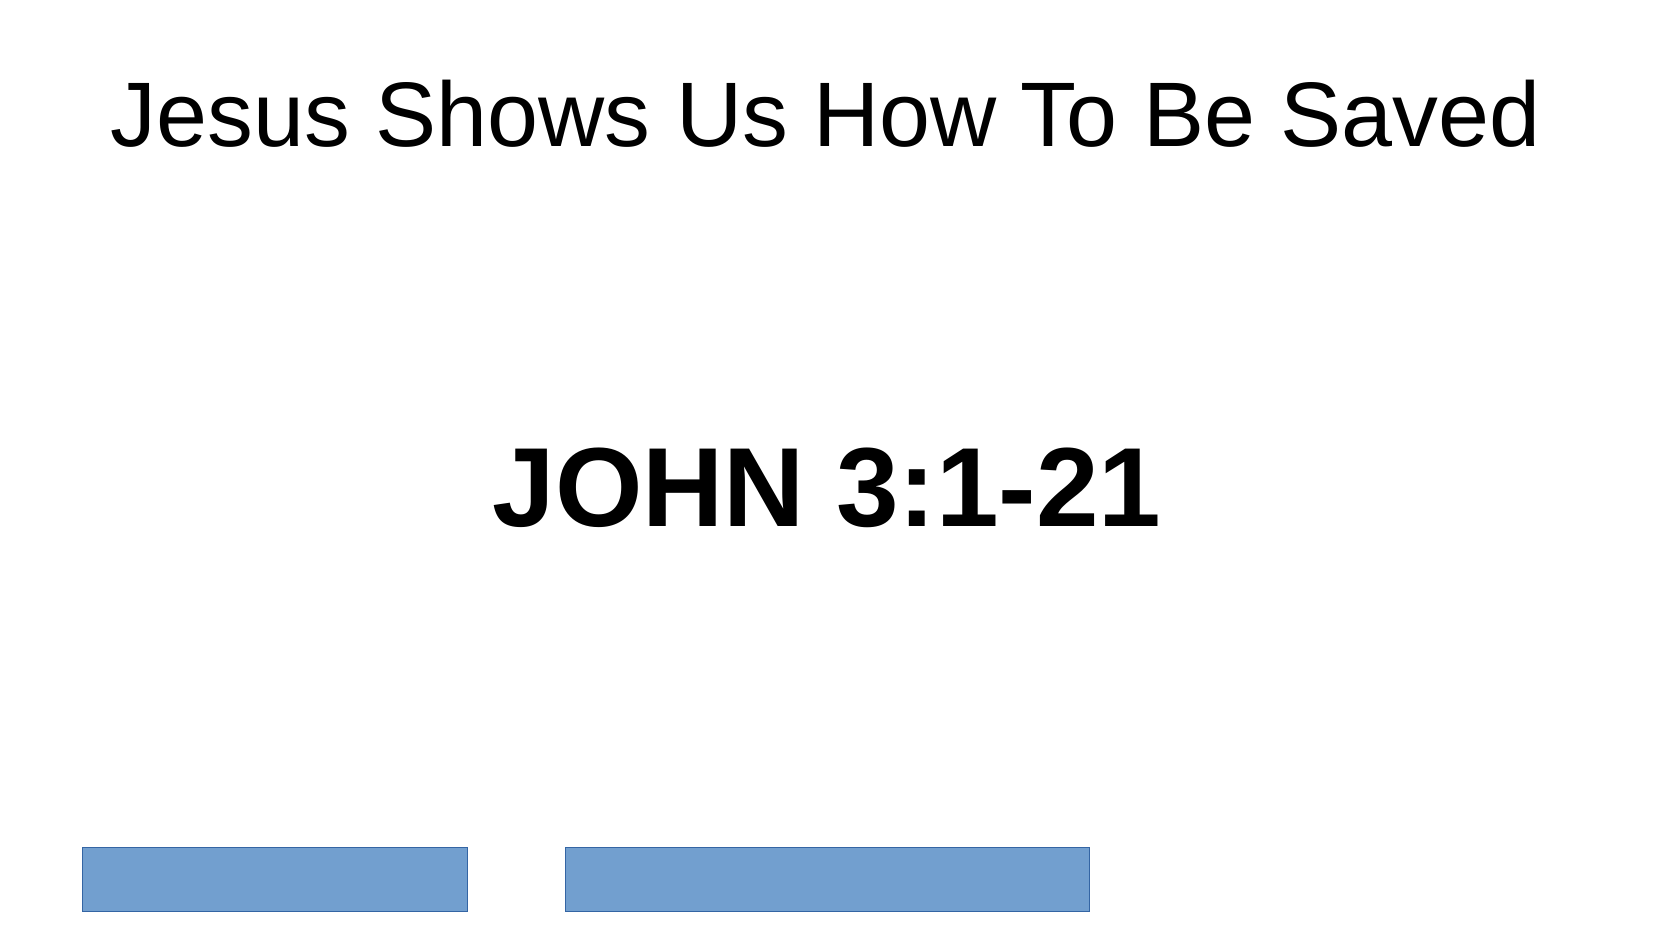

# Jesus Shows Us How To Be Saved
JOHN 3:1-21